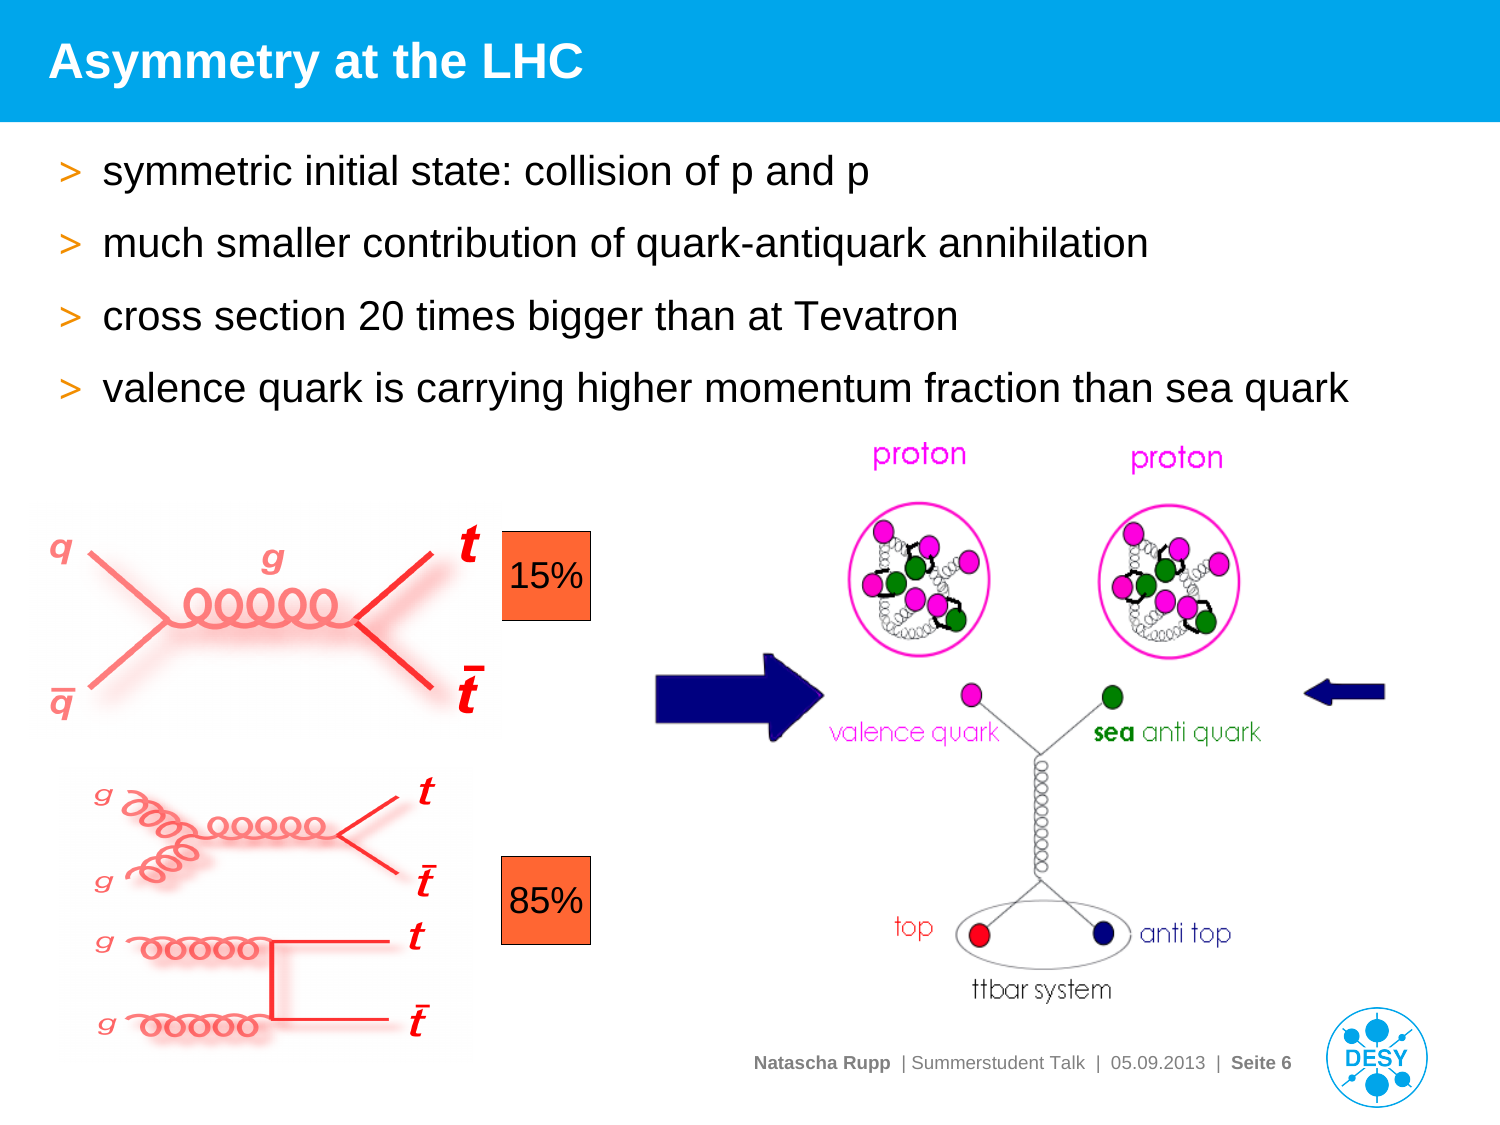

# Asymmetry at the LHC
symmetric initial state: collision of p and p
much smaller contribution of quark-antiquark annihilation
cross section 20 times bigger than at Tevatron
valence quark is carrying higher momentum fraction than sea quark
15%
85%